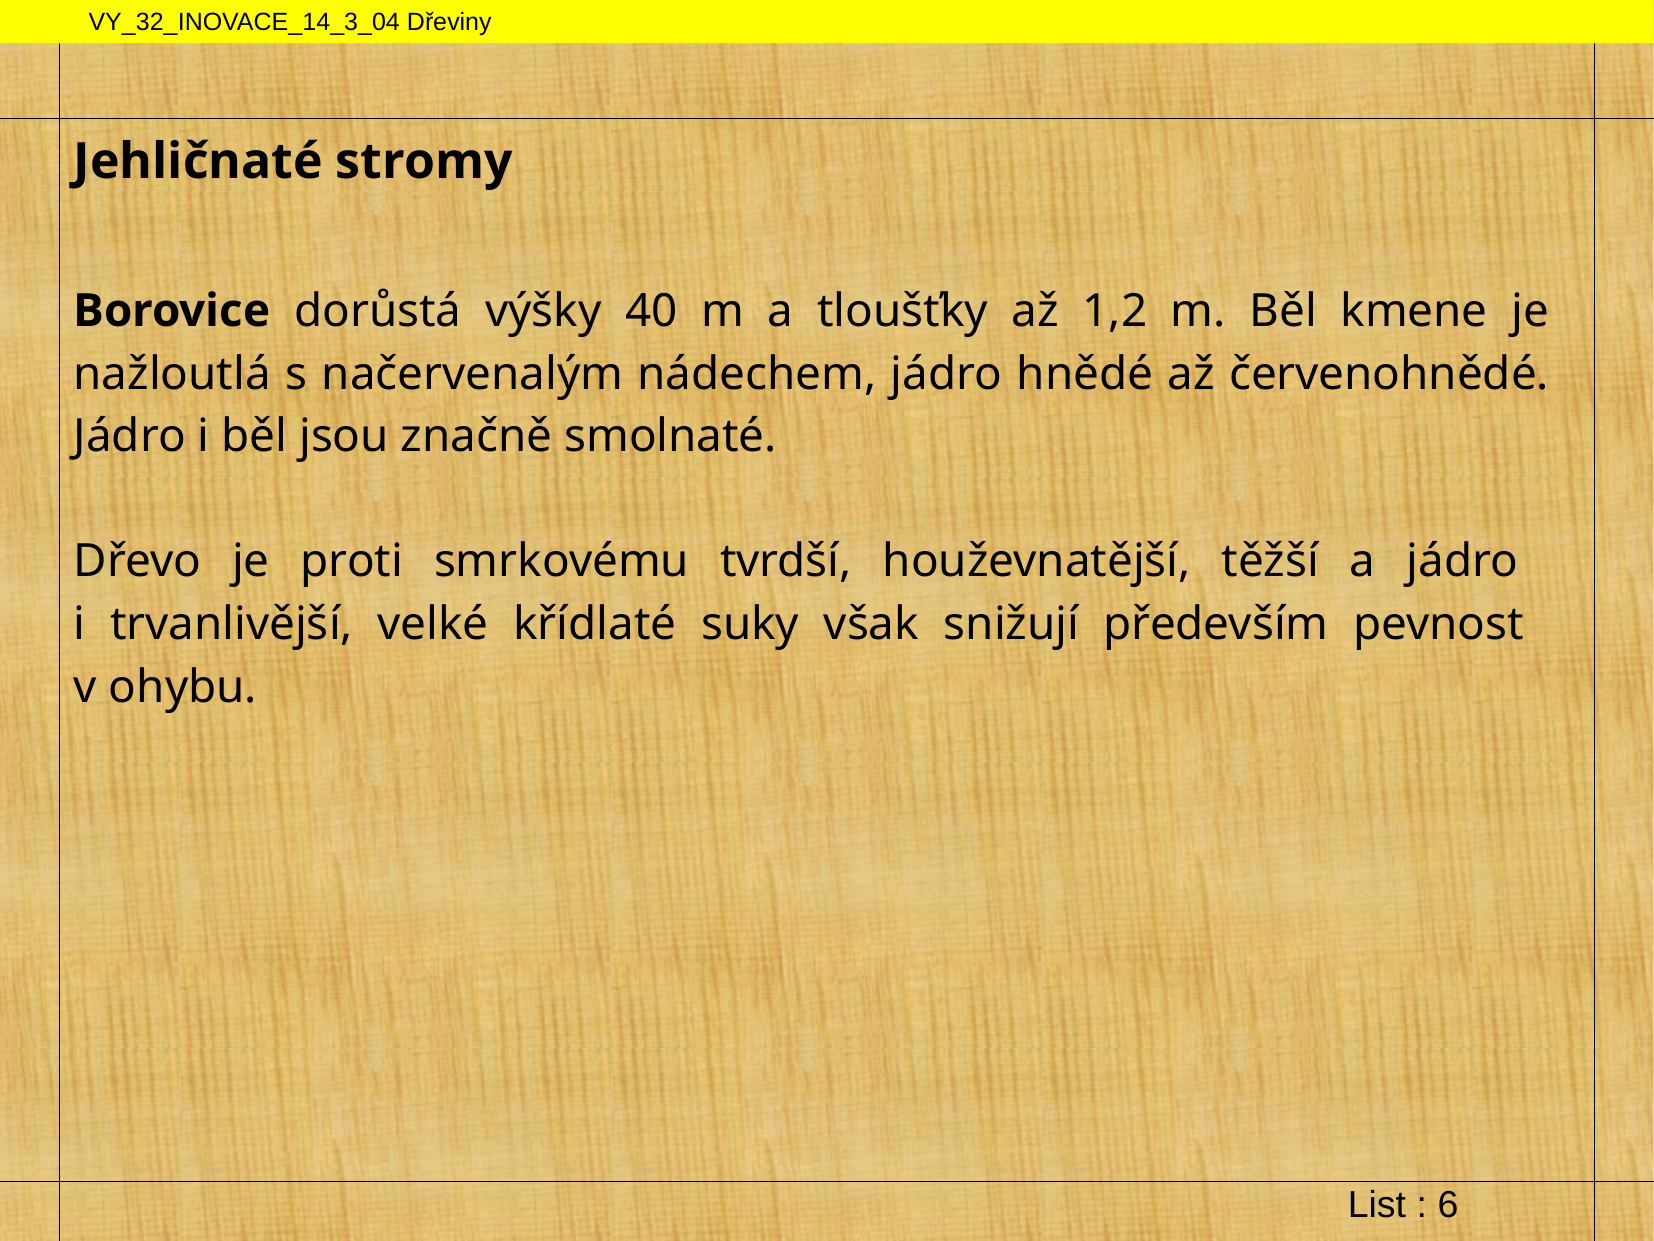

VY_32_INOVACE_14_3_04 Dřeviny
Jehličnaté stromy
Borovice dorůstá výšky 40 m a tloušťky až 1,2 m. Běl kmene je nažloutlá s načervenalým nádechem, jádro hnědé až červenohnědé. Jádro i běl jsou značně smolnaté.
Dřevo je proti smrkovému tvrdší, houževnatější, těžší a jádro
i trvanlivější, velké křídlaté suky však snižují především pevnost
v ohybu.
List :